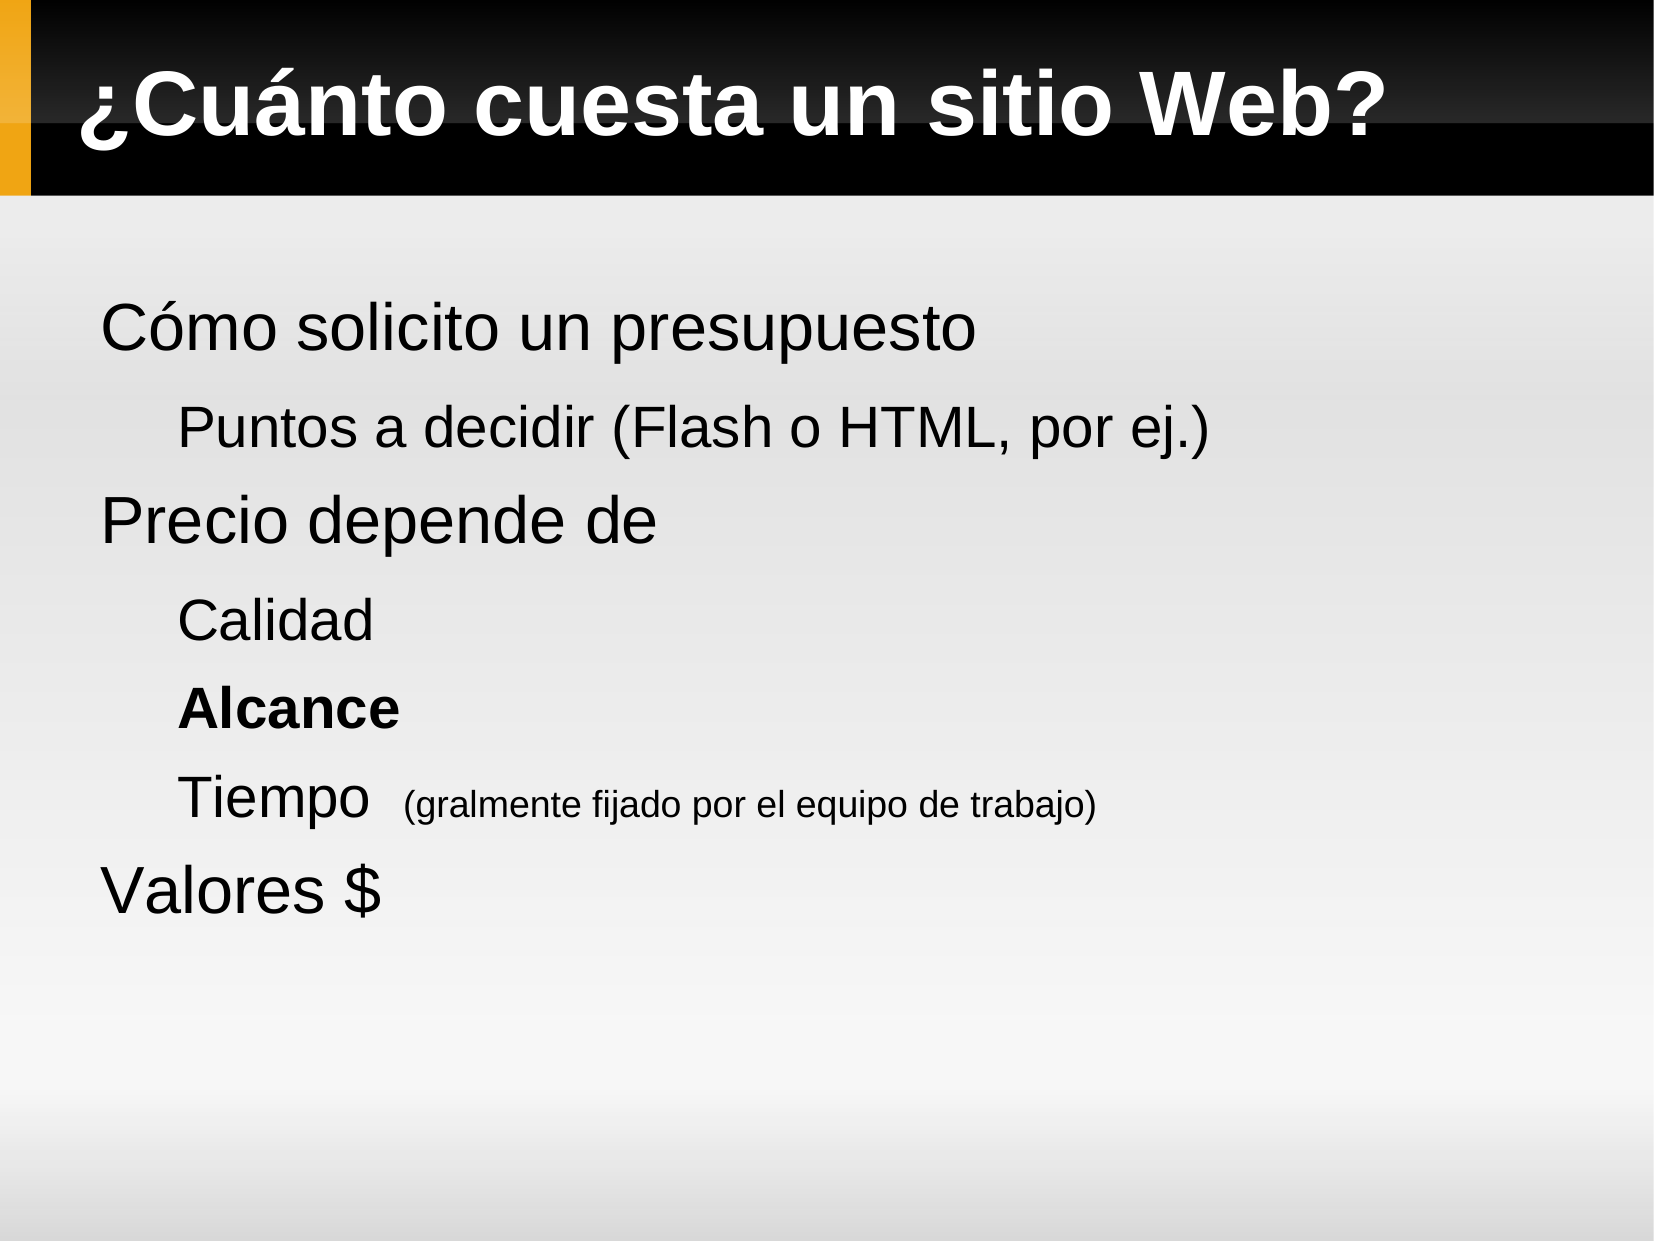

# ¿Cuánto cuesta un sitio Web?
Cómo solicito un presupuesto
Puntos a decidir (Flash o HTML, por ej.)
Precio depende de
Calidad
Alcance
Tiempo (gralmente fijado por el equipo de trabajo)
Valores $